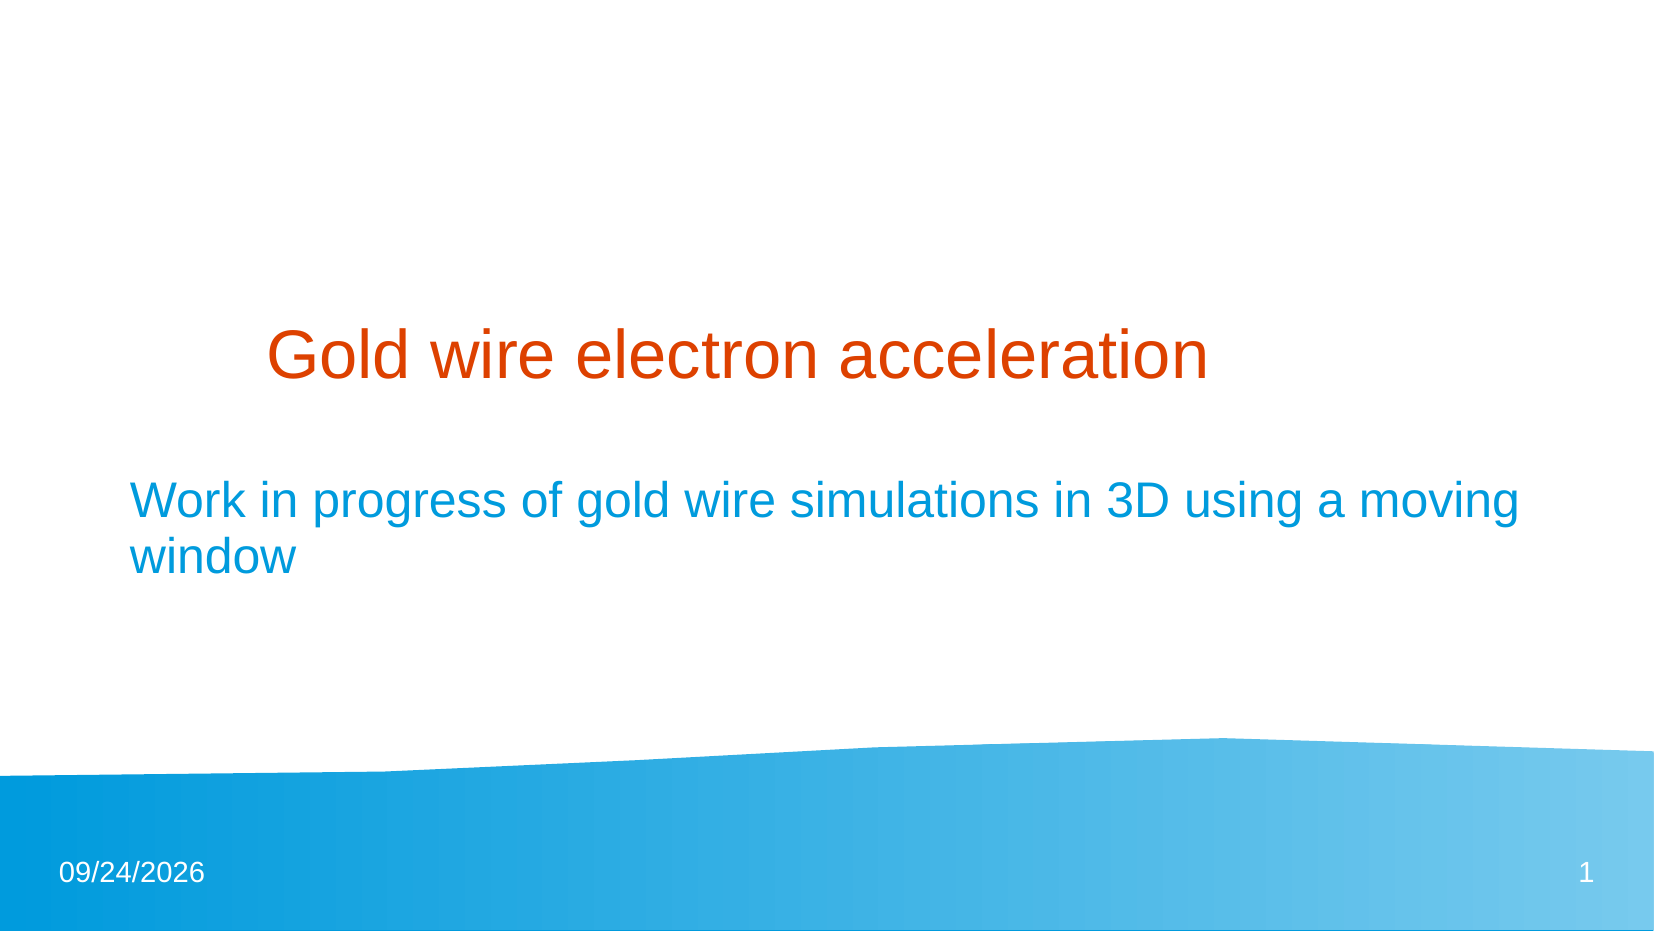

# Gold wire electron acceleration
Work in progress of gold wire simulations in 3D using a moving window